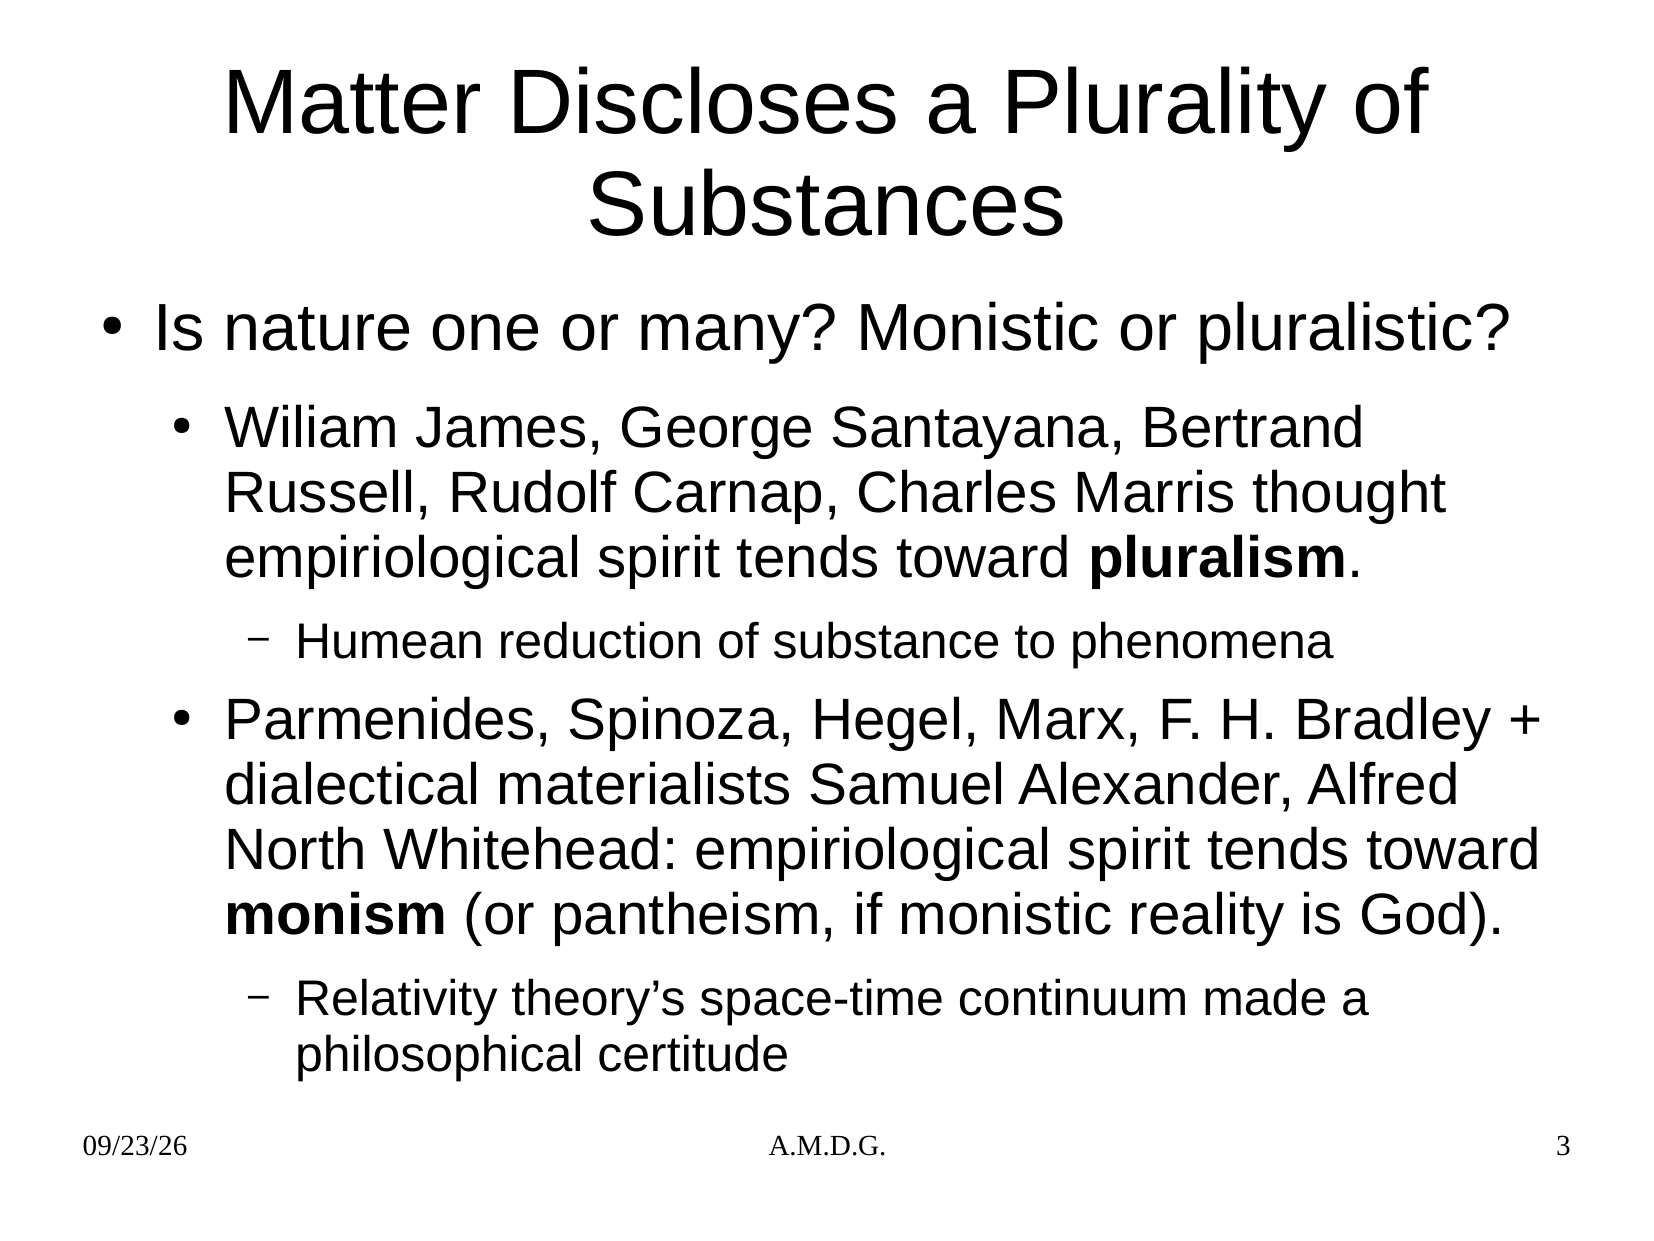

# Matter Discloses a Plurality of Substances
Is nature one or many? Monistic or pluralistic?
Wiliam James, George Santayana, Bertrand Russell, Rudolf Carnap, Charles Marris thought empiriological spirit tends toward pluralism.
Humean reduction of substance to phenomena
Parmenides, Spinoza, Hegel, Marx, F. H. Bradley + dialectical materialists Samuel Alexander, Alfred North Whitehead: empiriological spirit tends toward monism (or pantheism, if monistic reality is God).
Relativity theory’s space-time continuum made a philosophical certitude
`
A.M.D.G.
3